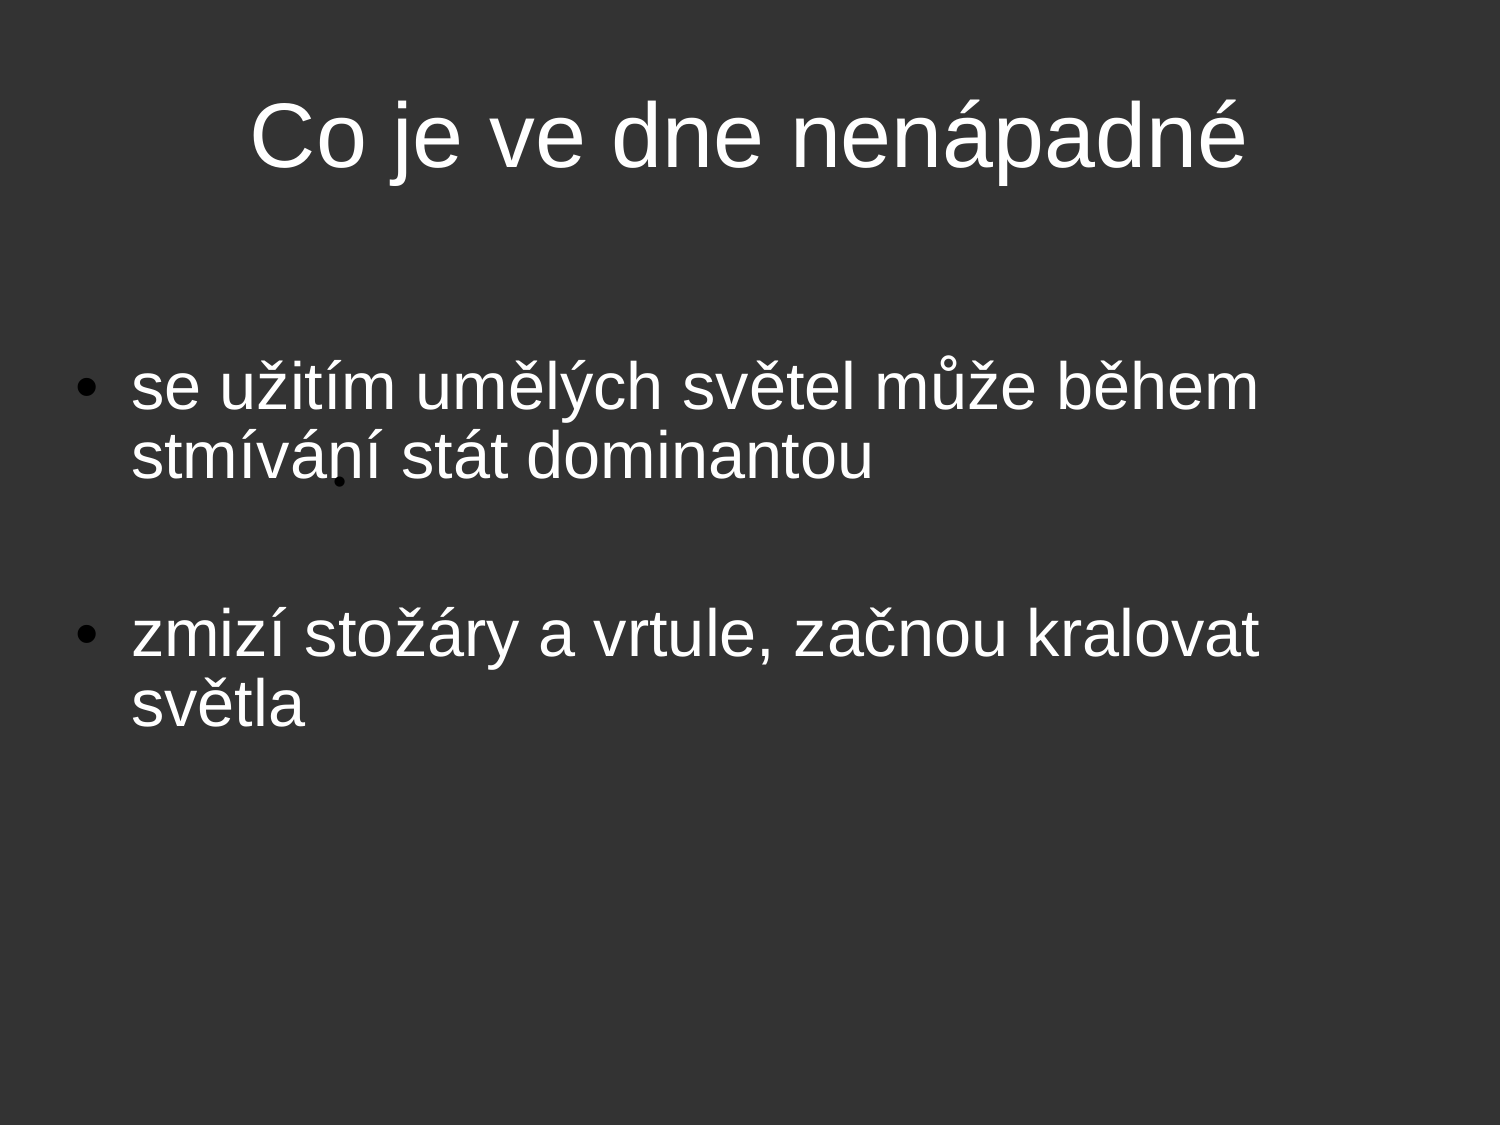

# Co je ve dne nenápadné
se užitím umělých světel může během stmívání stát dominantou
zmizí stožáry a vrtule, začnou kralovat světla
•